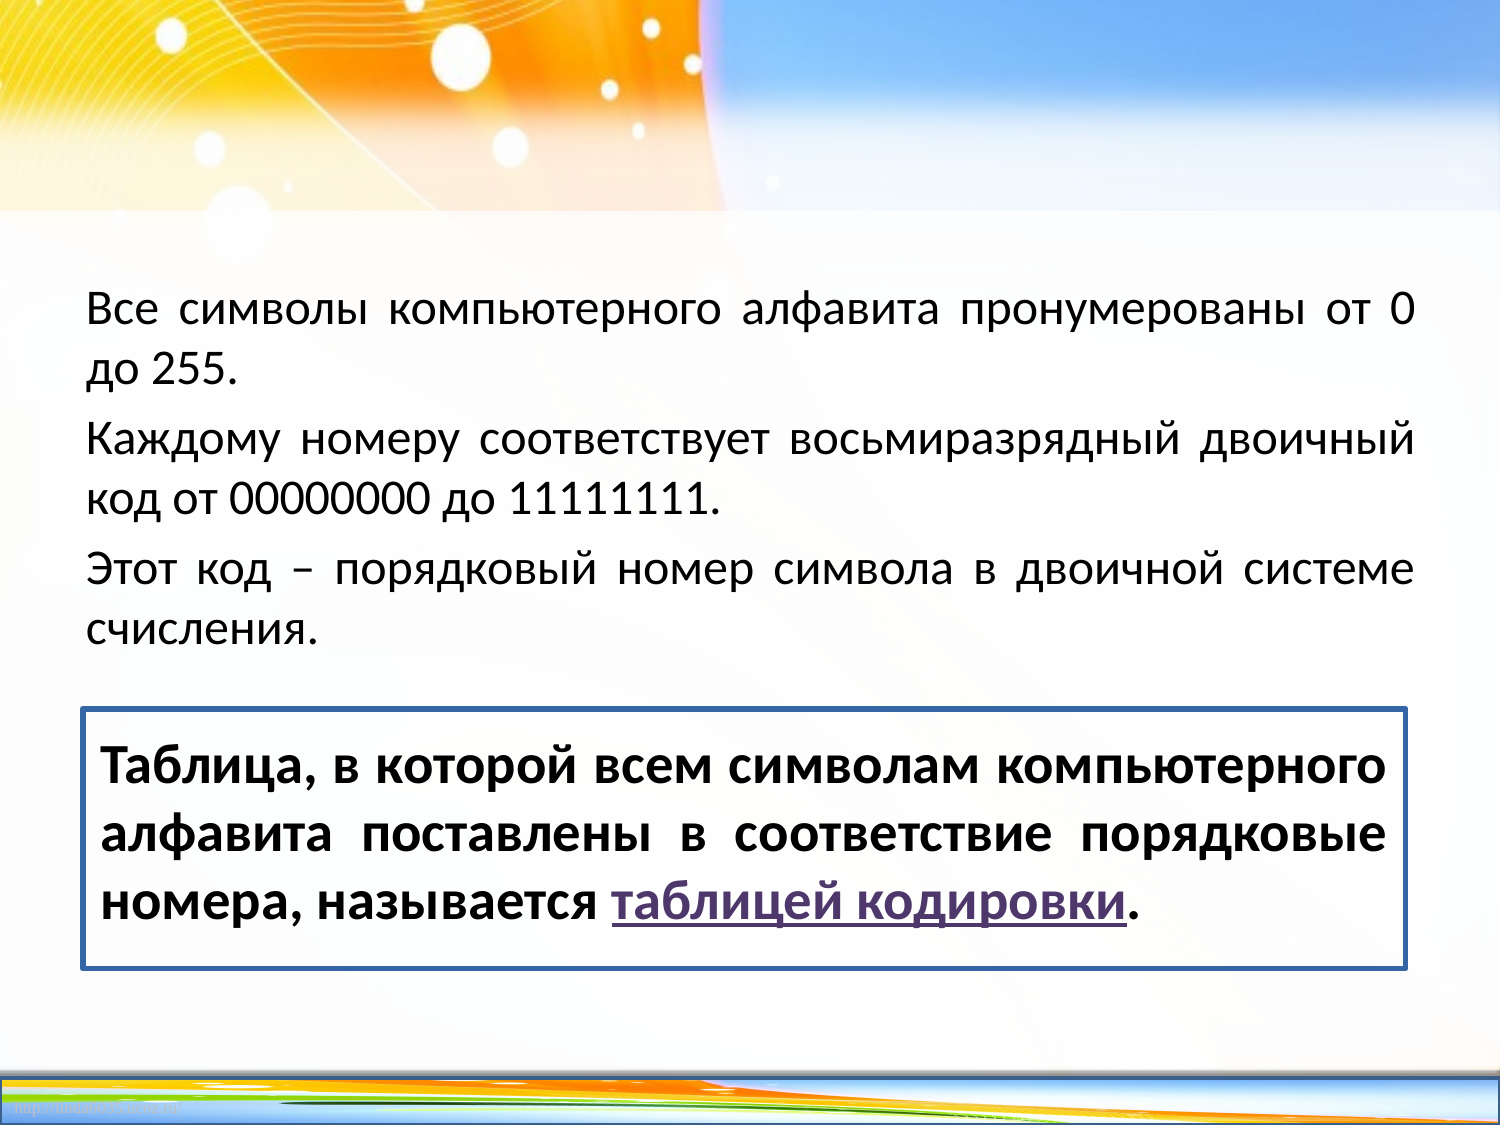

# Все символы компьютерного алфавита пронумерованы от 0 до 255.
Каждому номеру соответствует восьмиразрядный двоичный код от 00000000 до 11111111.
Этот код – порядковый номер символа в двоичной системе счисления.
Таблица, в которой всем символам компьютерного алфавита поставлены в соответствие порядковые номера, называется таблицей кодировки.